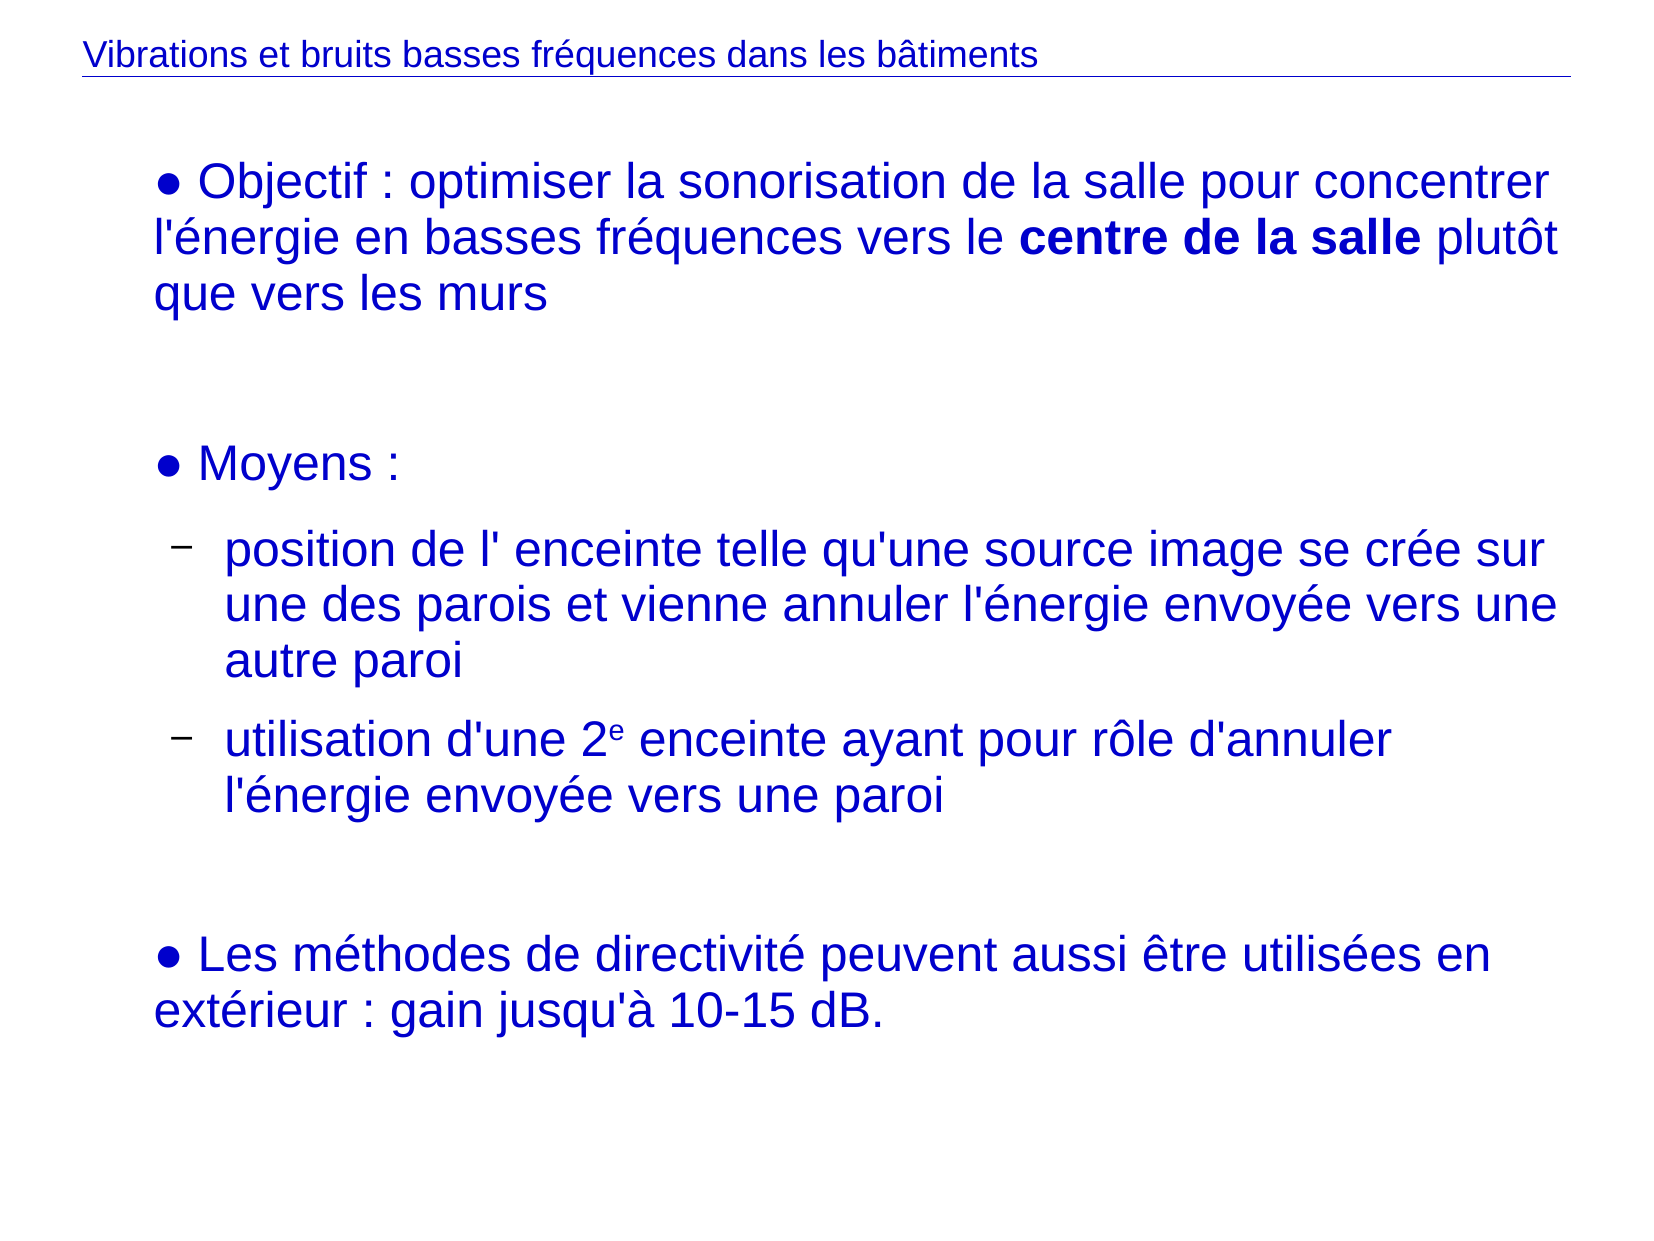

# Vibrations et bruits basses fréquences dans les bâtiments
● Objectif : optimiser la sonorisation de la salle pour concentrer l'énergie en basses fréquences vers le centre de la salle plutôt que vers les murs
● Moyens :
position de l' enceinte telle qu'une source image se crée sur une des parois et vienne annuler l'énergie envoyée vers une autre paroi
utilisation d'une 2e enceinte ayant pour rôle d'annuler l'énergie envoyée vers une paroi
● Les méthodes de directivité peuvent aussi être utilisées en extérieur : gain jusqu'à 10-15 dB.